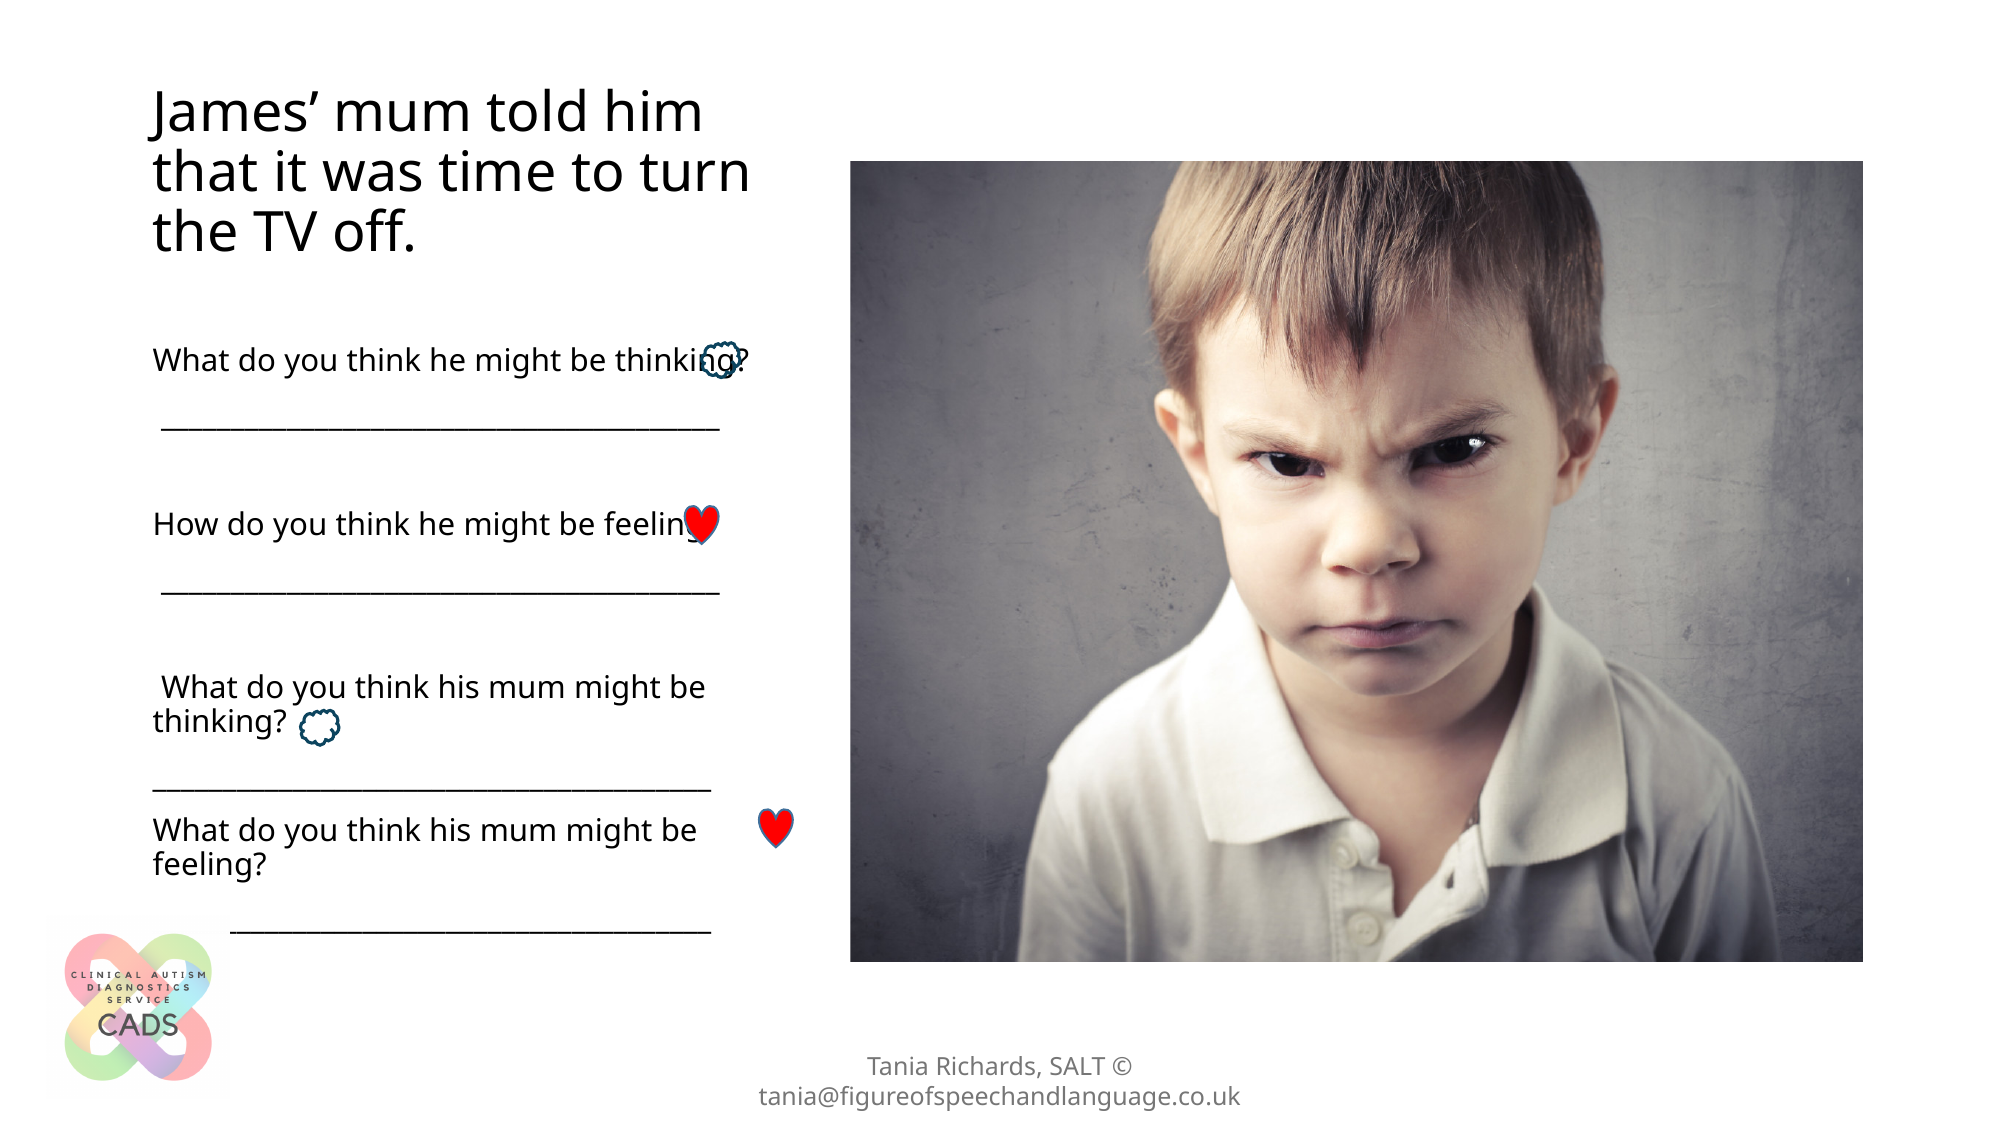

# James’ mum told him that it was time to turn the TV off.
What do you think he might be thinking?
 ________________________________________
How do you think he might be feeling?
 ________________________________________
 What do you think his mum might be thinking?
________________________________________
What do you think his mum might be feeling?
________________________________________
Tania Richards, SALT © tania@figureofspeechandlanguage.co.uk